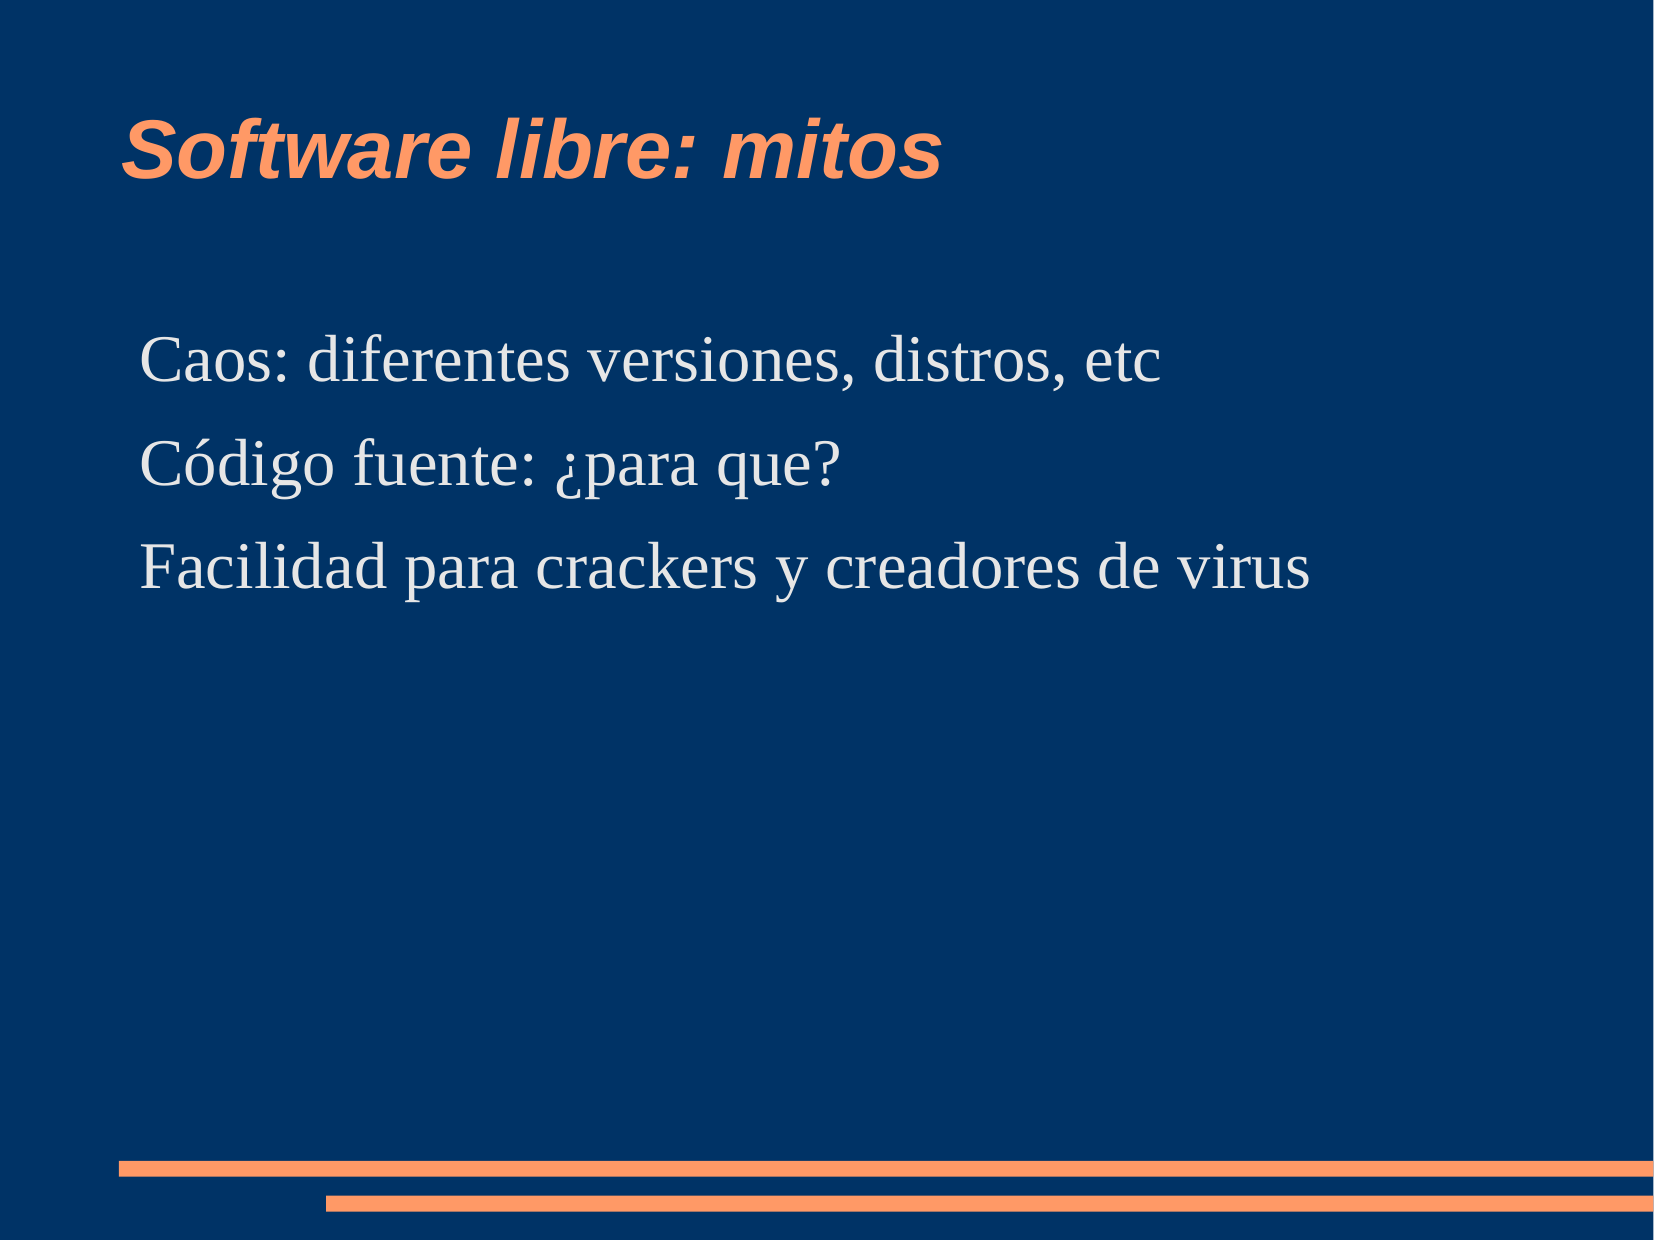

# Software libre: mitos
Caos: diferentes versiones, distros, etc
Código fuente: ¿para que?
Facilidad para crackers y creadores de virus